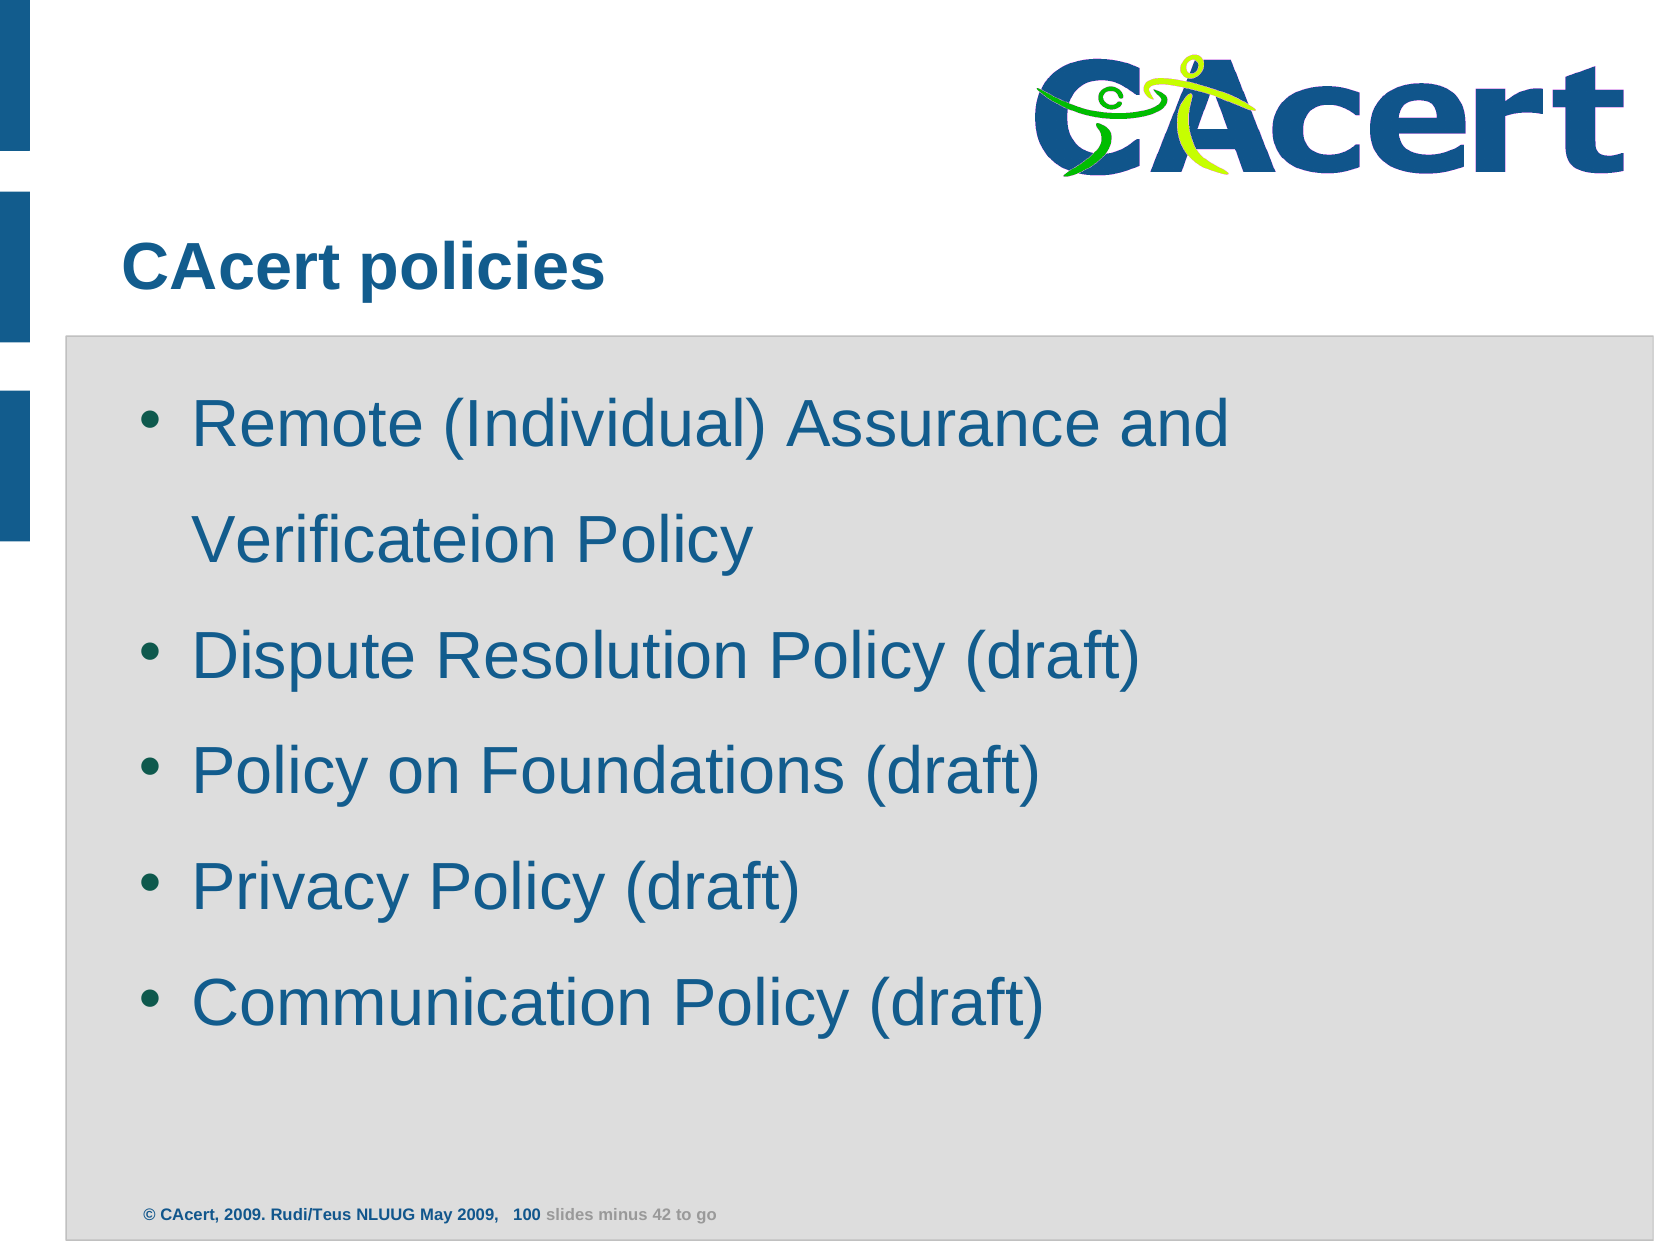

# CAcert policies
Remote (Individual) Assurance and Verificateion Policy
Dispute Resolution Policy (draft)
Policy on Foundations (draft)
Privacy Policy (draft)
Communication Policy (draft)